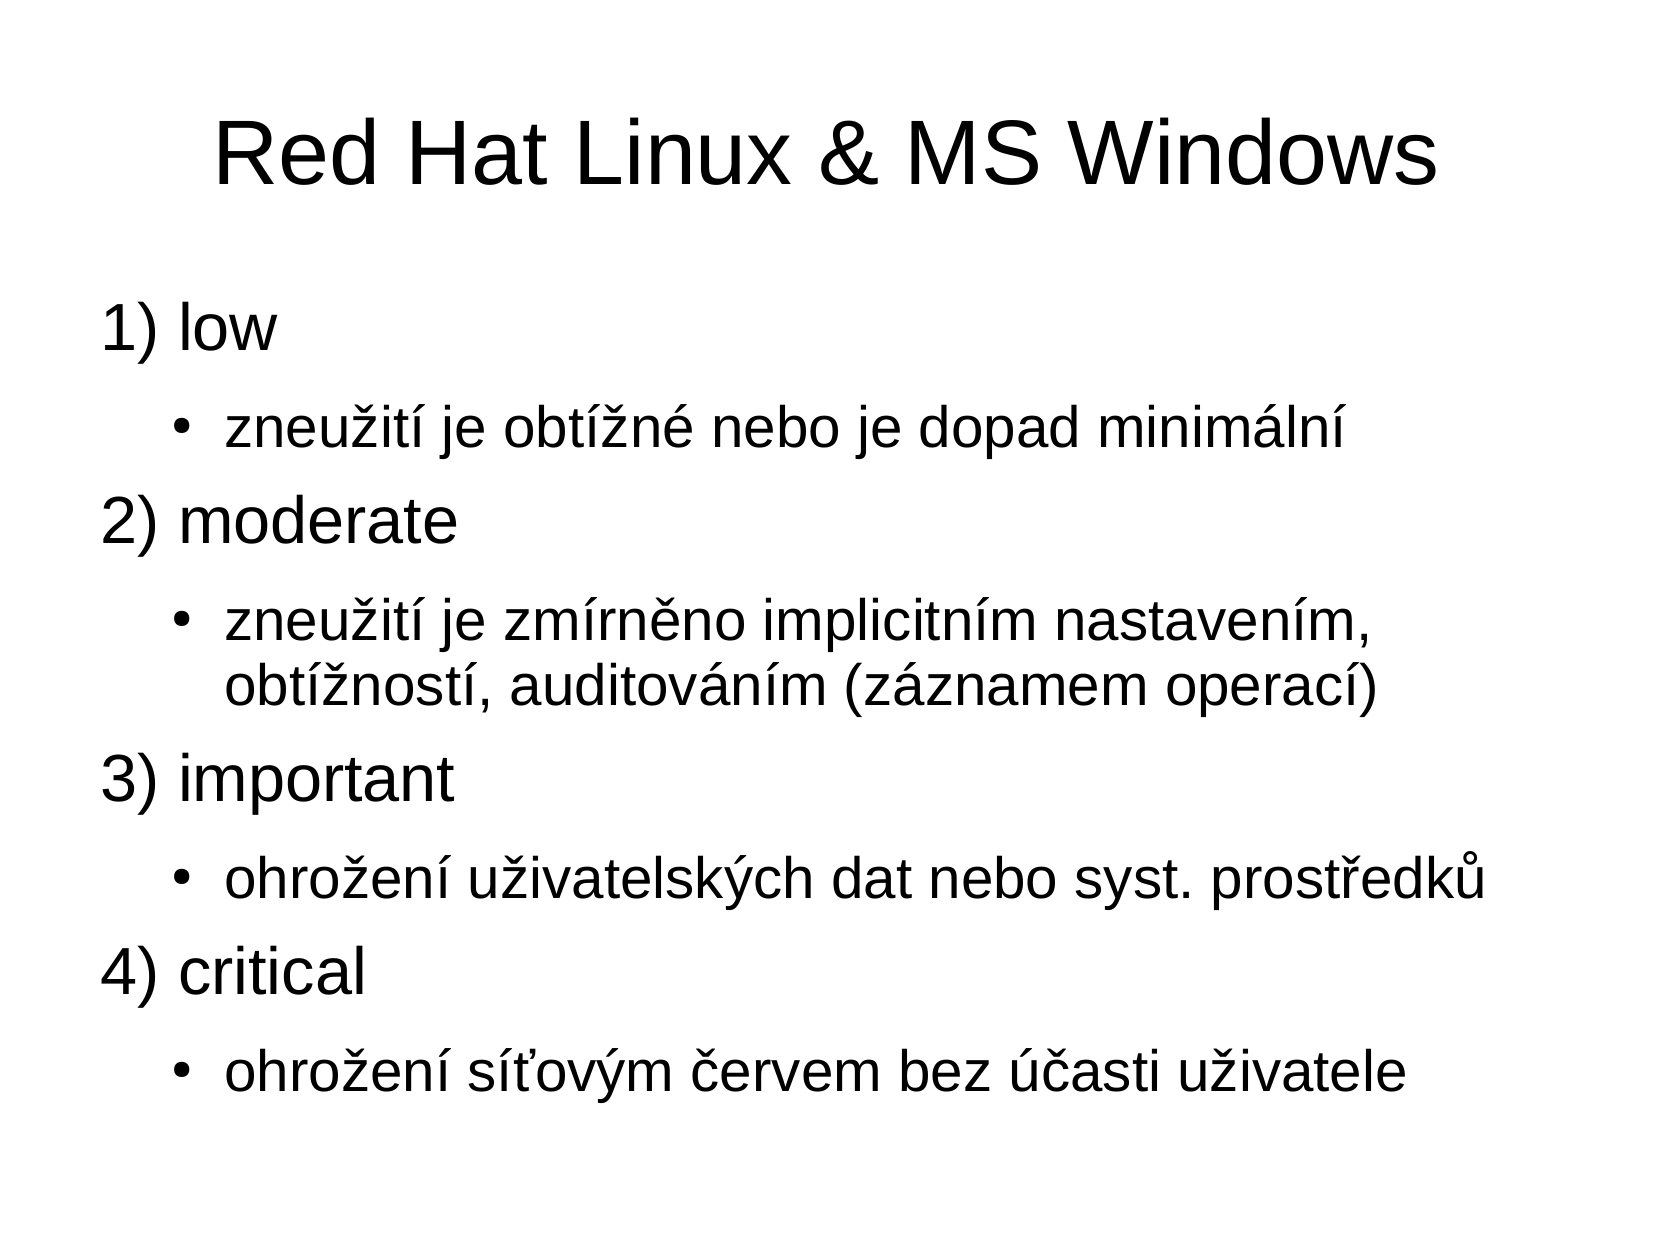

# Red Hat Linux & MS Windows
 low
zneužití je obtížné nebo je dopad minimální
 moderate
zneužití je zmírněno implicitním nastavením, obtížností, auditováním (záznamem operací)
 important
ohrožení uživatelských dat nebo syst. prostředků
 critical
ohrožení síťovým červem bez účasti uživatele